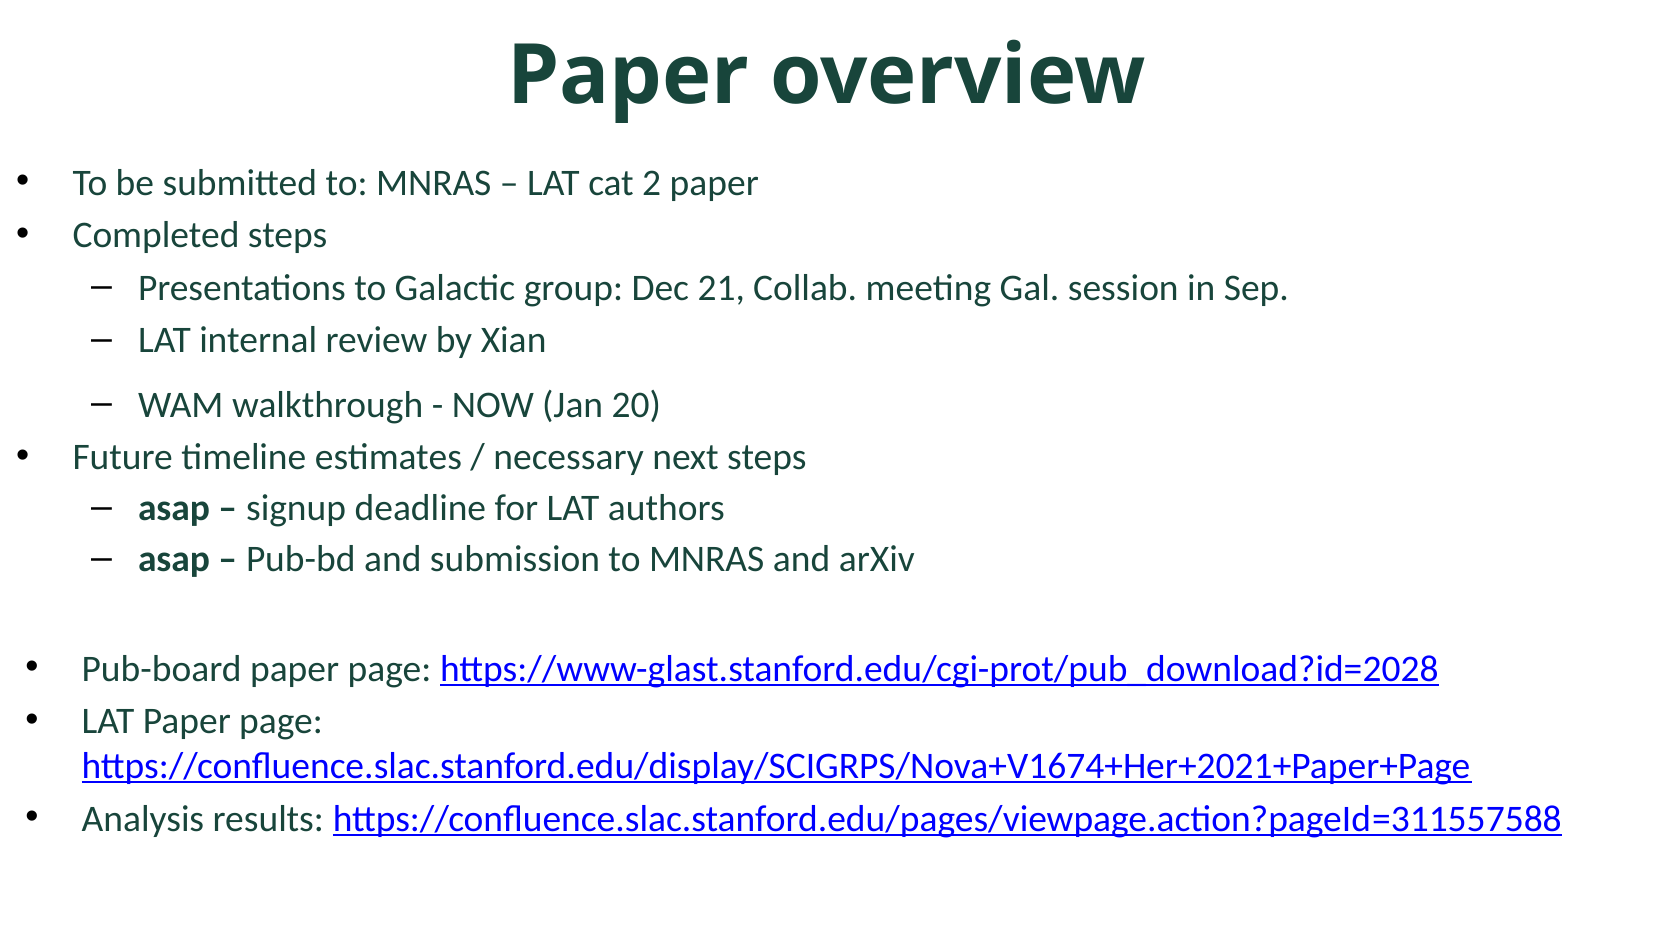

# Paper overview
To be submitted to: MNRAS – LAT cat 2 paper
Completed steps
Presentations to Galactic group: Dec 21, Collab. meeting Gal. session in Sep.
LAT internal review by Xian
WAM walkthrough - NOW (Jan 20)
Future timeline estimates / necessary next steps
asap – signup deadline for LAT authors
asap – Pub-bd and submission to MNRAS and arXiv
Pub-board paper page: https://www-glast.stanford.edu/cgi-prot/pub_download?id=2028
LAT Paper page: https://confluence.slac.stanford.edu/display/SCIGRPS/Nova+V1674+Her+2021+Paper+Page
Analysis results: https://confluence.slac.stanford.edu/pages/viewpage.action?pageId=311557588